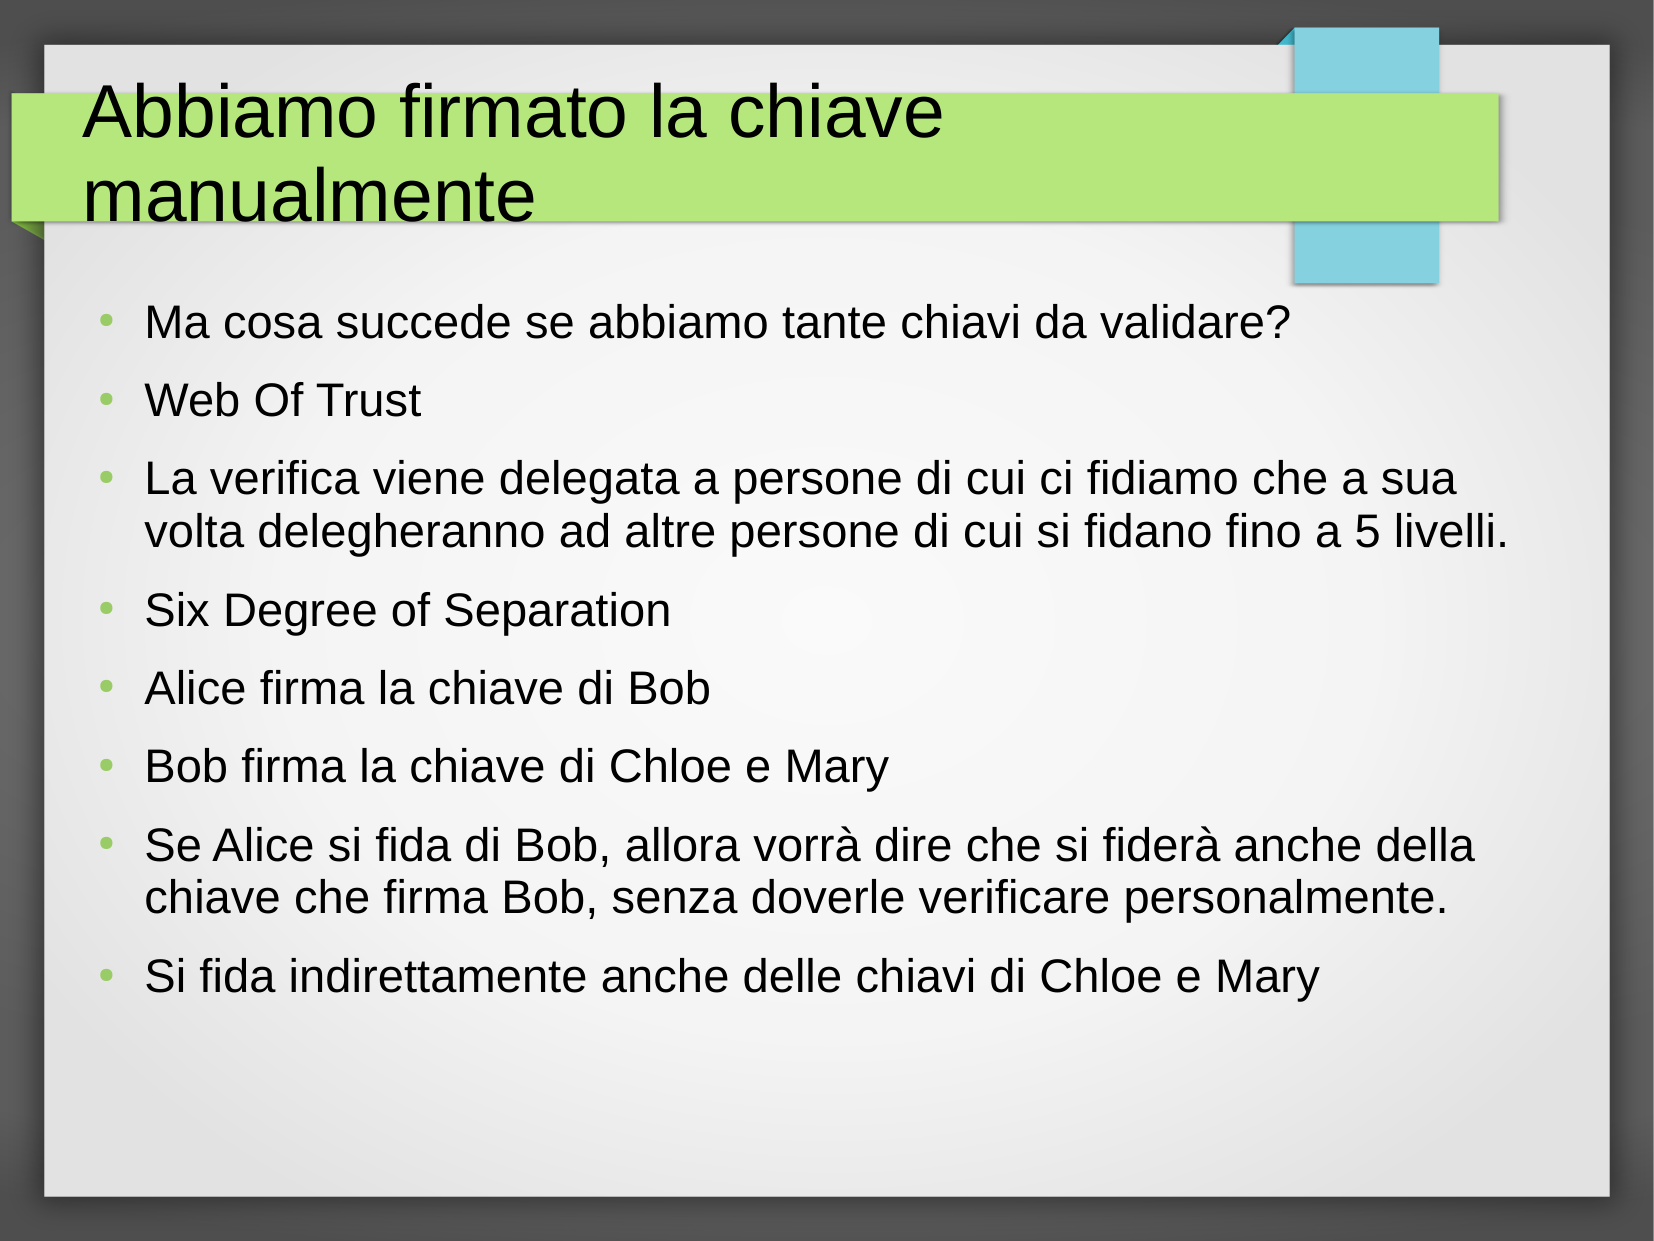

# Abbiamo firmato la chiave manualmente
Ma cosa succede se abbiamo tante chiavi da validare?
Web Of Trust
La verifica viene delegata a persone di cui ci fidiamo che a sua volta delegheranno ad altre persone di cui si fidano fino a 5 livelli.
Six Degree of Separation
Alice firma la chiave di Bob
Bob firma la chiave di Chloe e Mary
Se Alice si fida di Bob, allora vorrà dire che si fiderà anche della chiave che firma Bob, senza doverle verificare personalmente.
Si fida indirettamente anche delle chiavi di Chloe e Mary